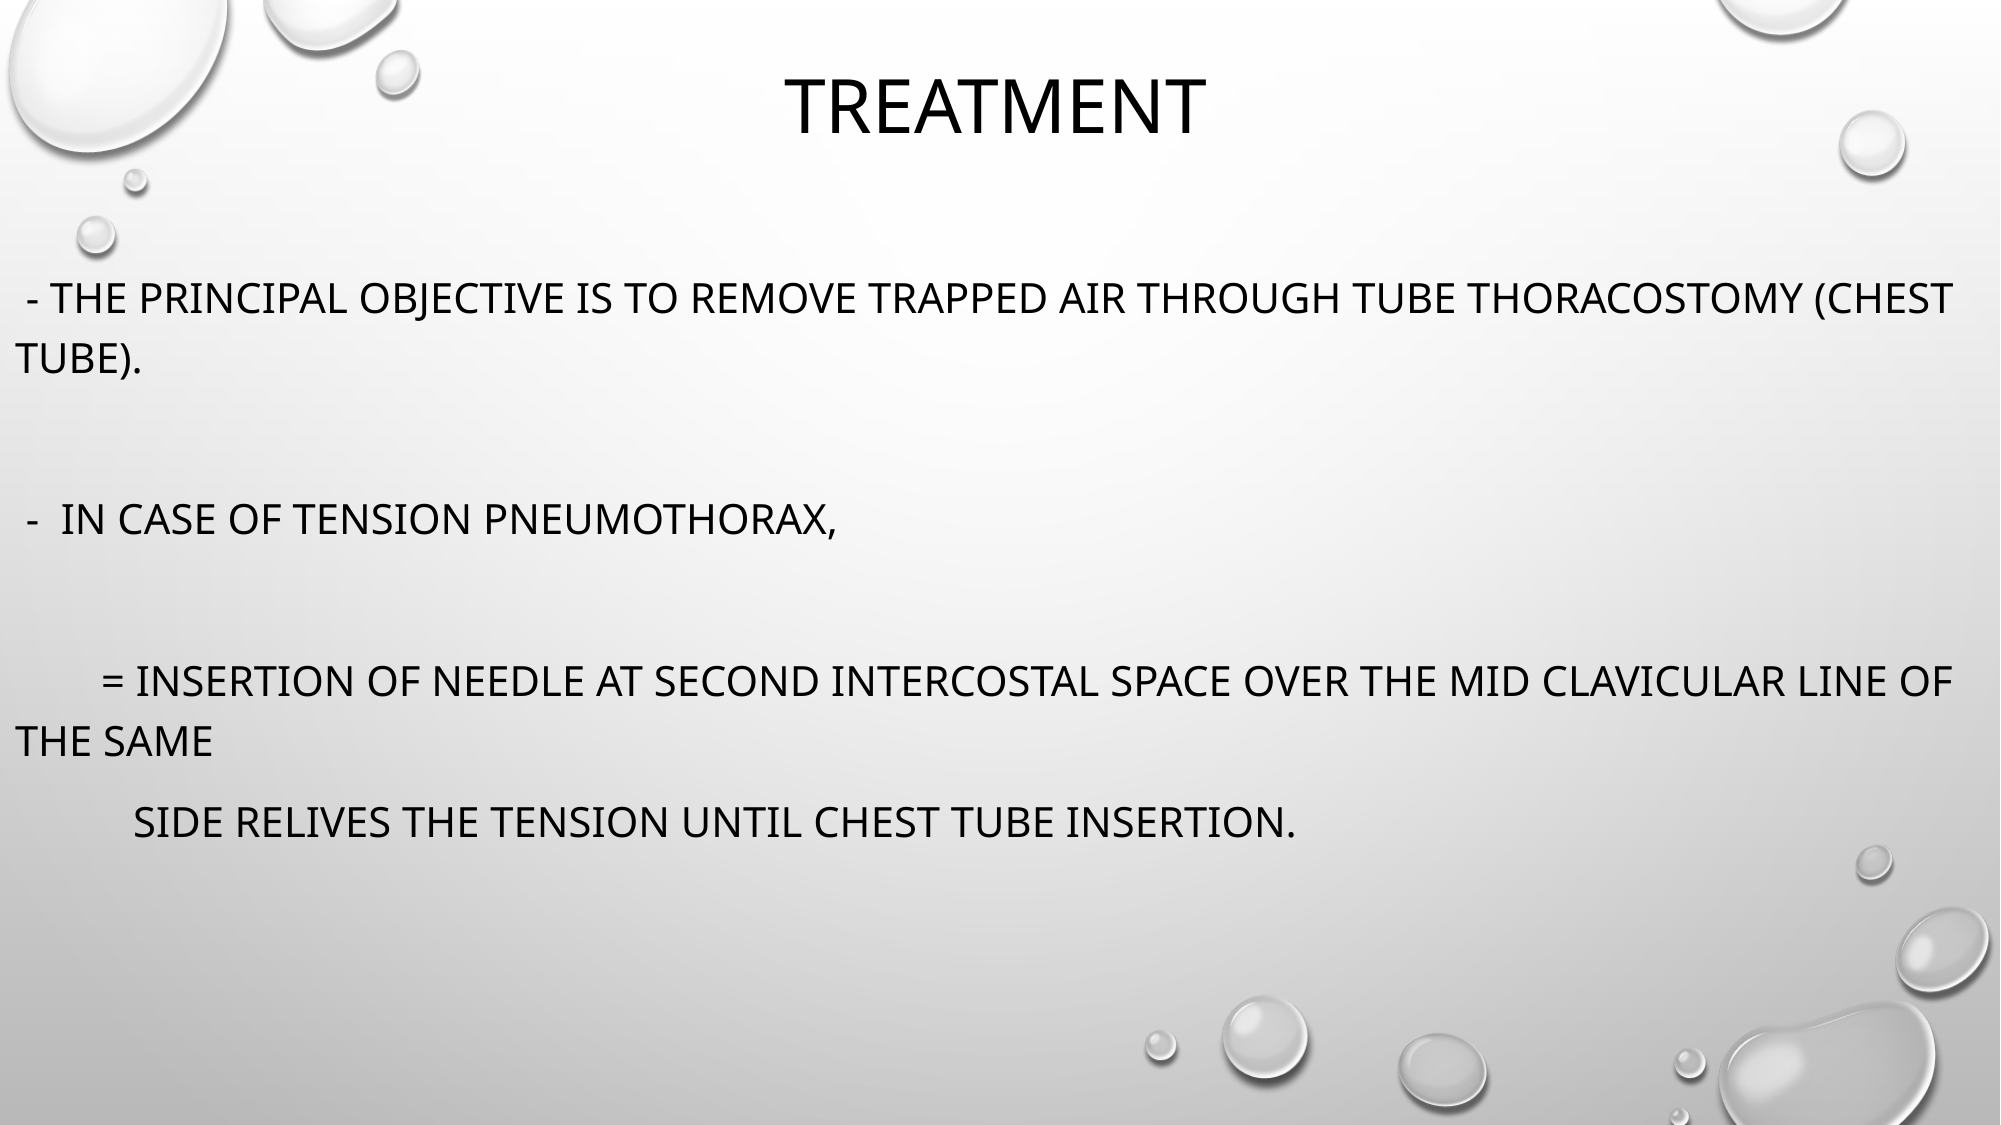

# TREATMENT
 - The principal objective is to remove trapped air through tube thoracostomy (chest tube).
 - In case of tension pneumothorax,
 = insertion of needle at second intercostal space over the mid clavicular line of the same
 side relives the tension until chest tube insertion.